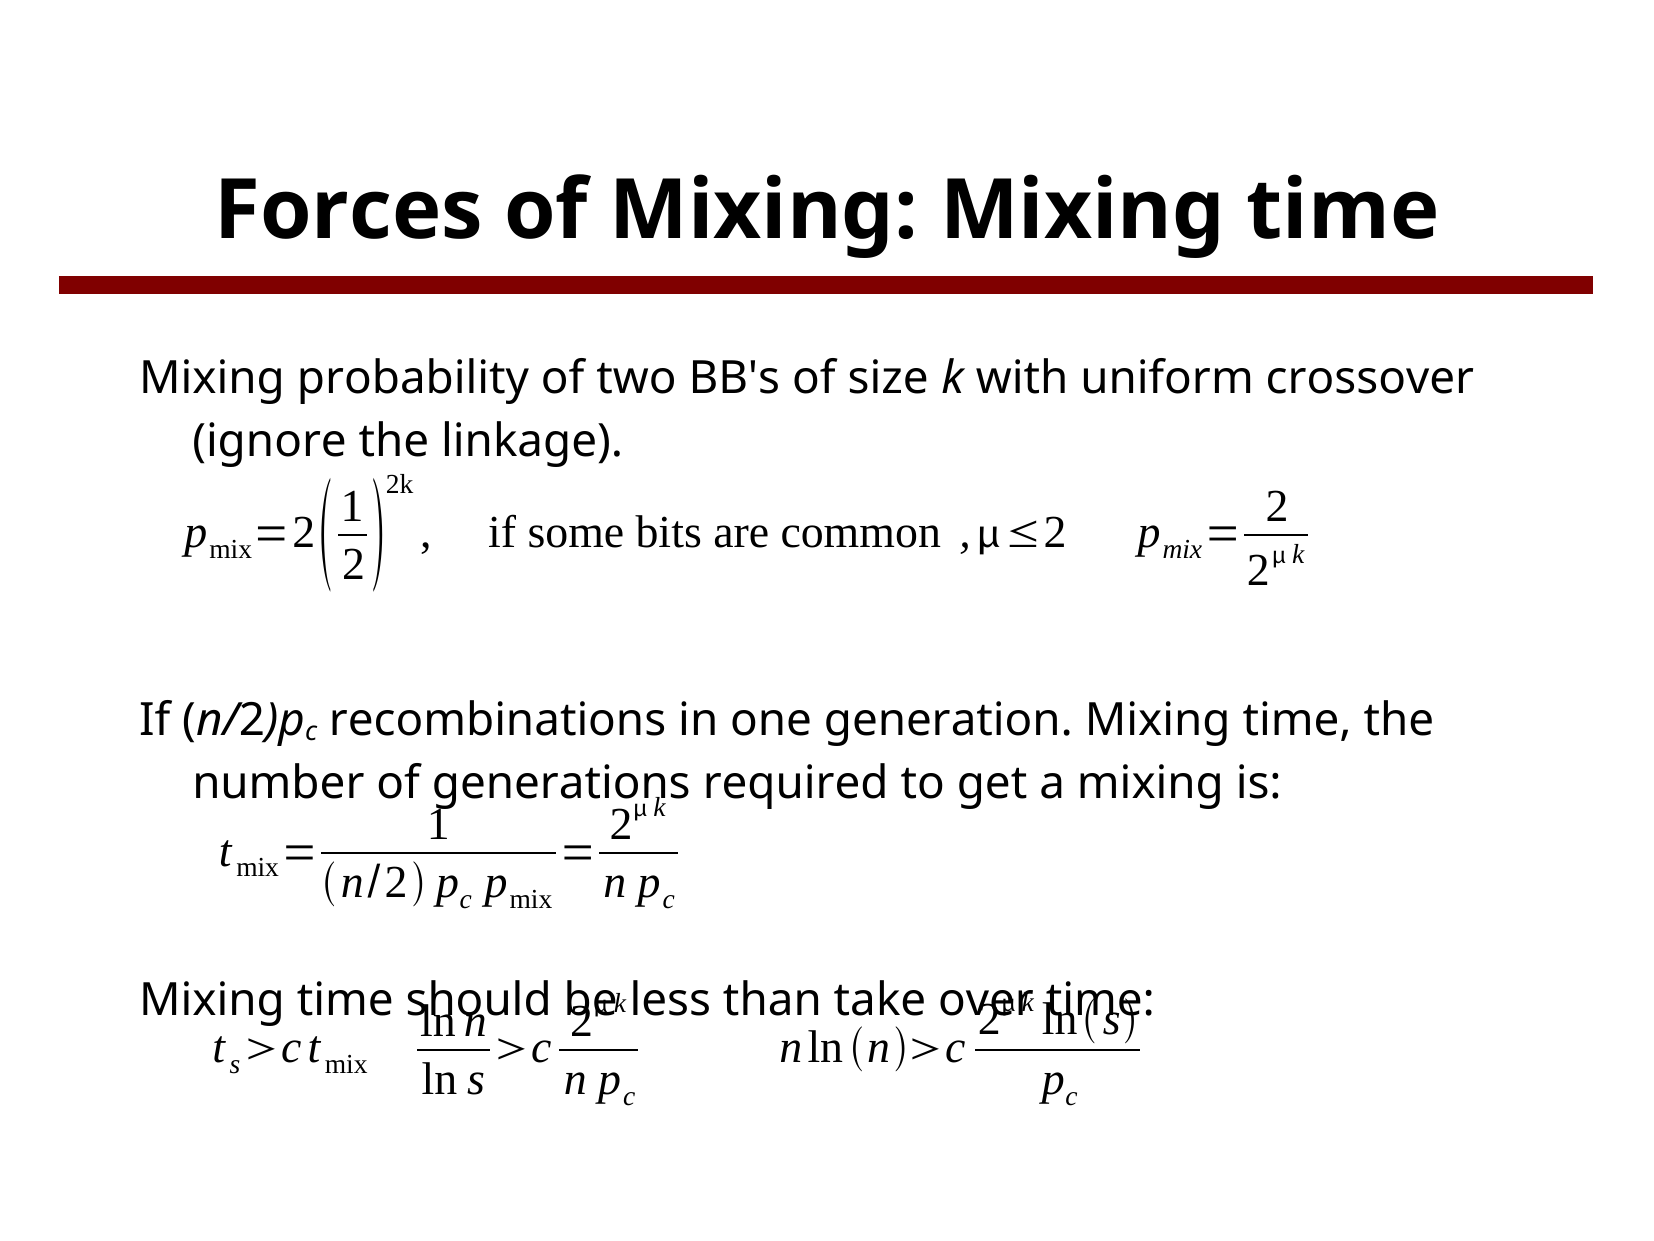

# Forces of Mixing: Mixing time
Mixing probability of two BB's of size k with uniform crossover (ignore the linkage).
If (n/2)pc recombinations in one generation. Mixing time, the number of generations required to get a mixing is:
Mixing time should be less than take over time: